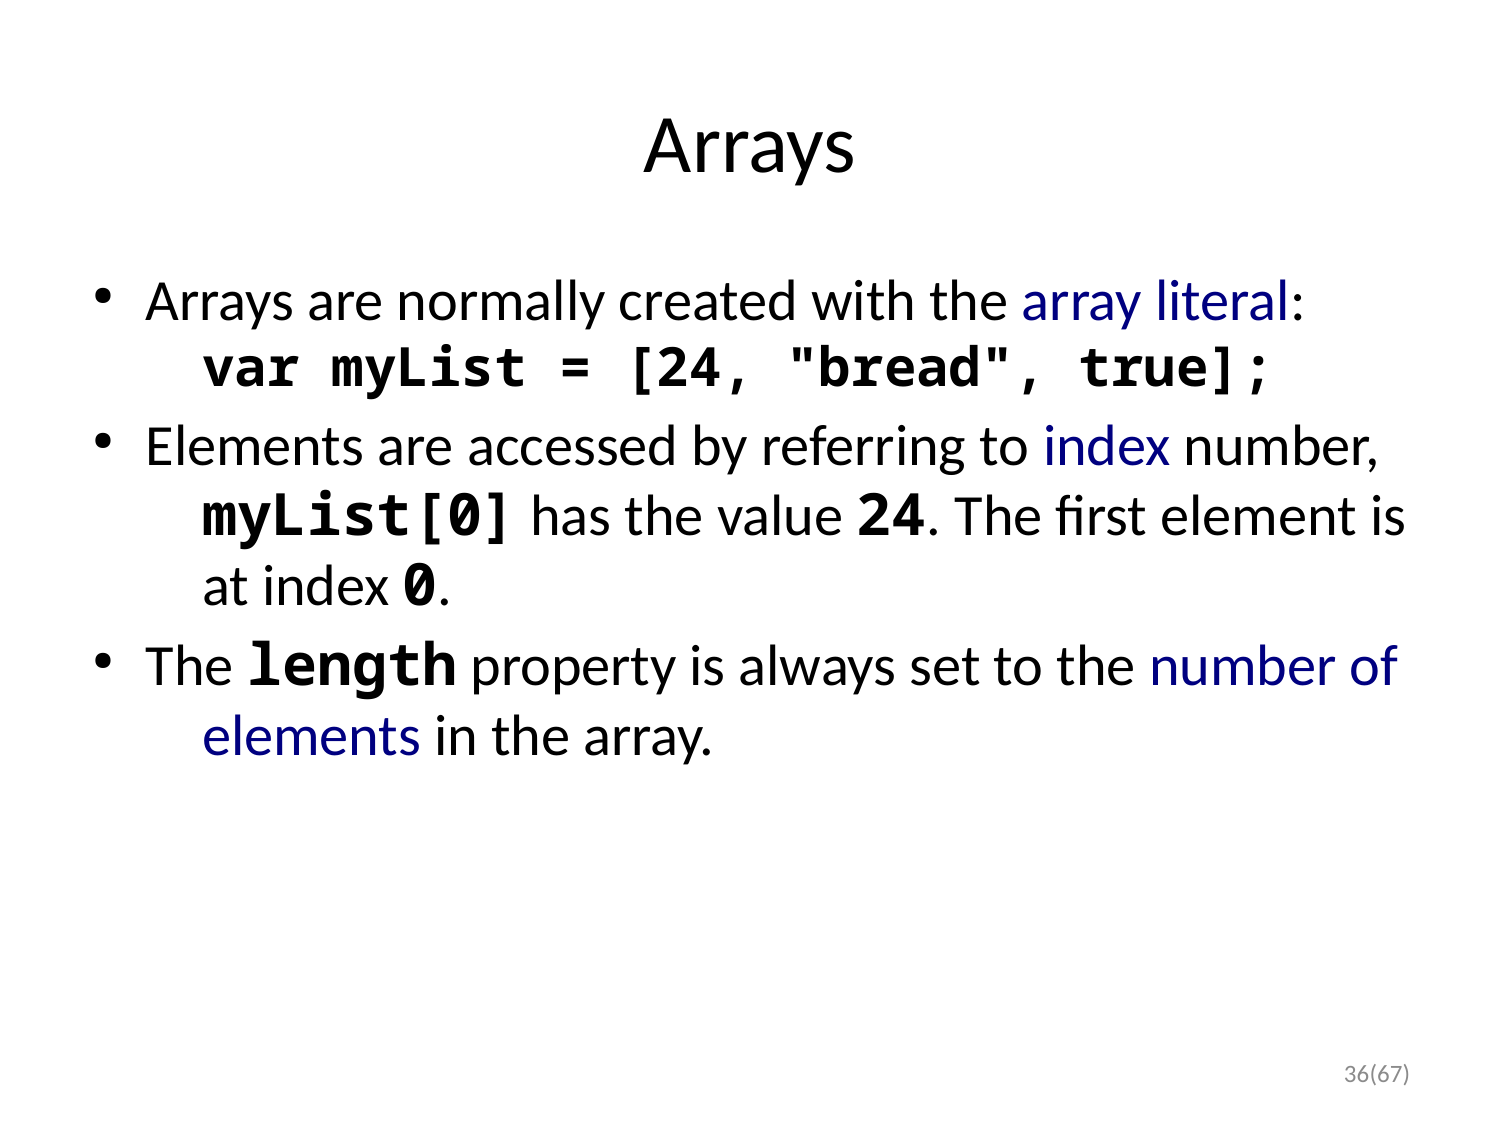

# Arrays
Arrays are normally created with the array literal:
var myList = [24, "bread", true];
Elements are accessed by referring to index number, myList[0] has the value 24. The first element is at index 0.
The length property is always set to the number of elements in the array.
36